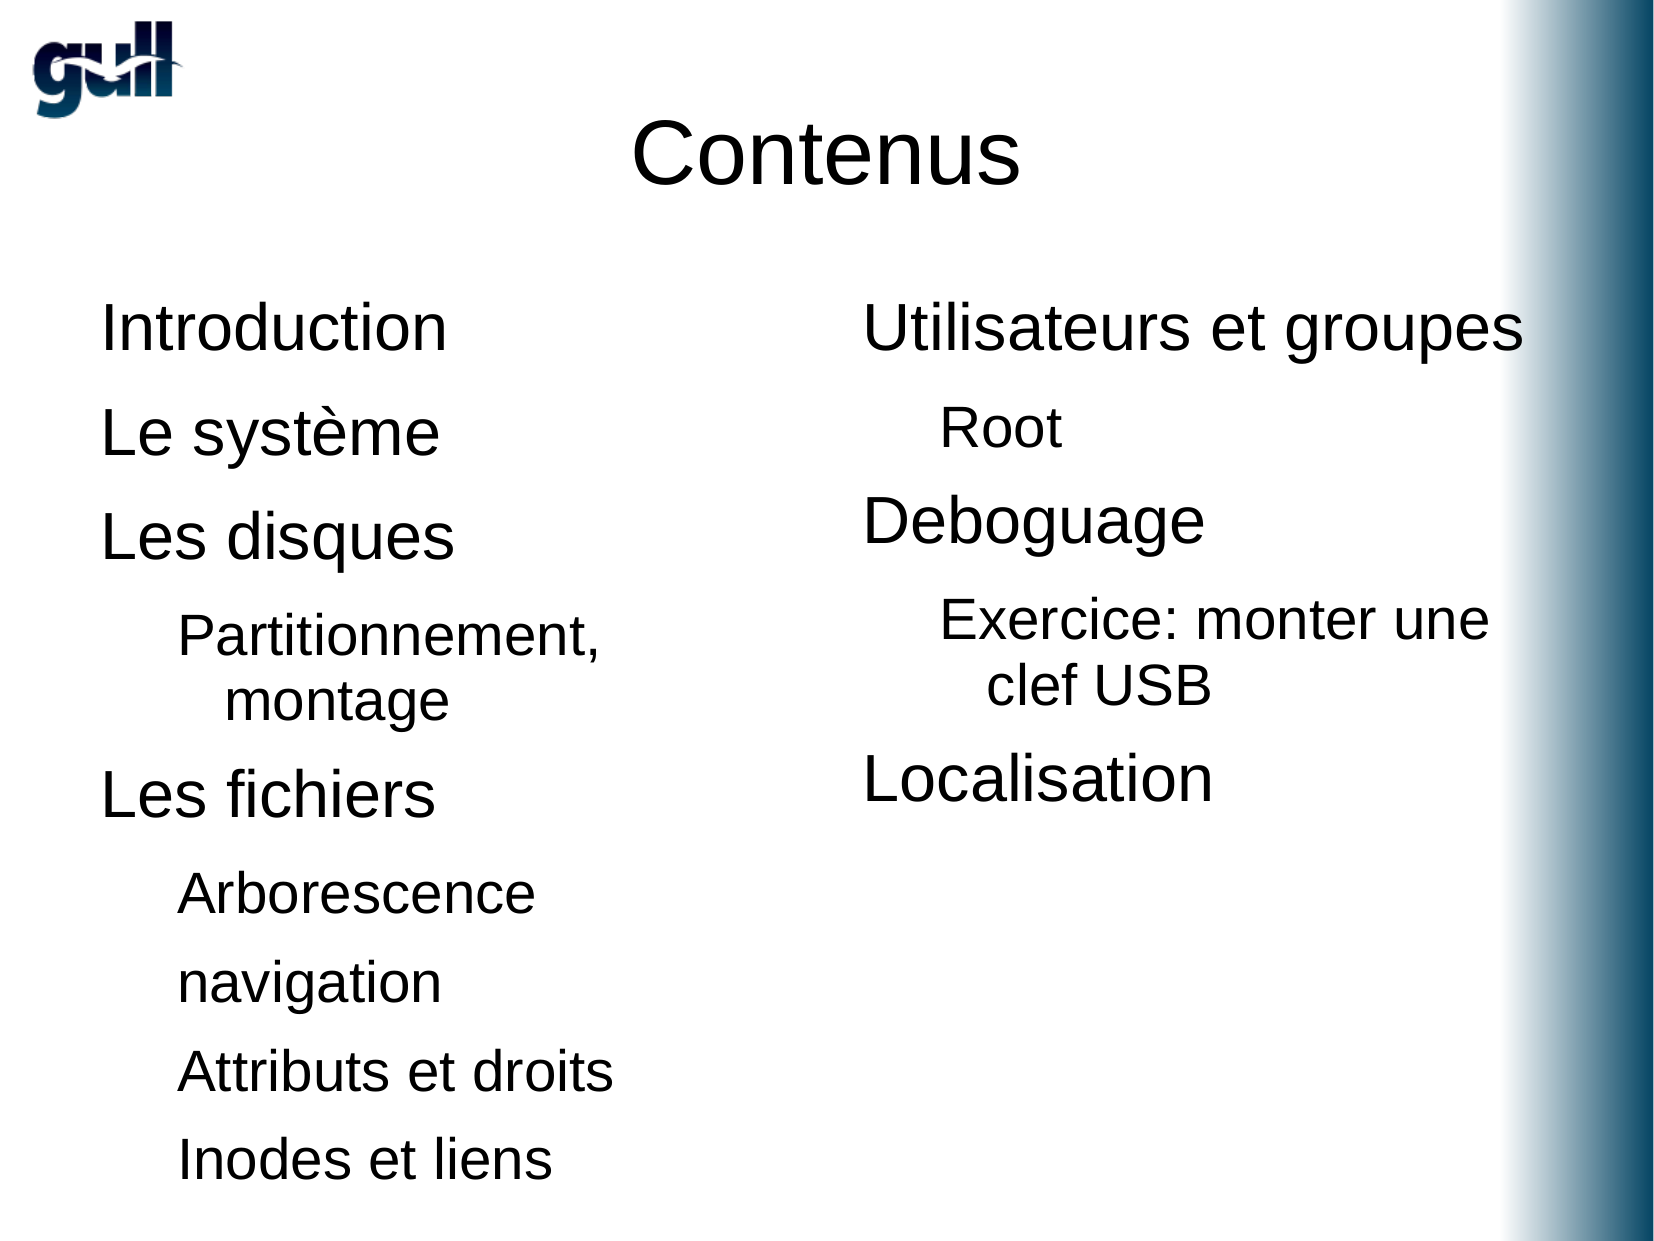

# Contenus
Introduction
Le système
Les disques
Partitionnement, montage
Les fichiers
Arborescence
navigation
Attributs et droits
Inodes et liens
Utilisateurs et groupes
Root
Deboguage
Exercice: monter une clef USB
Localisation